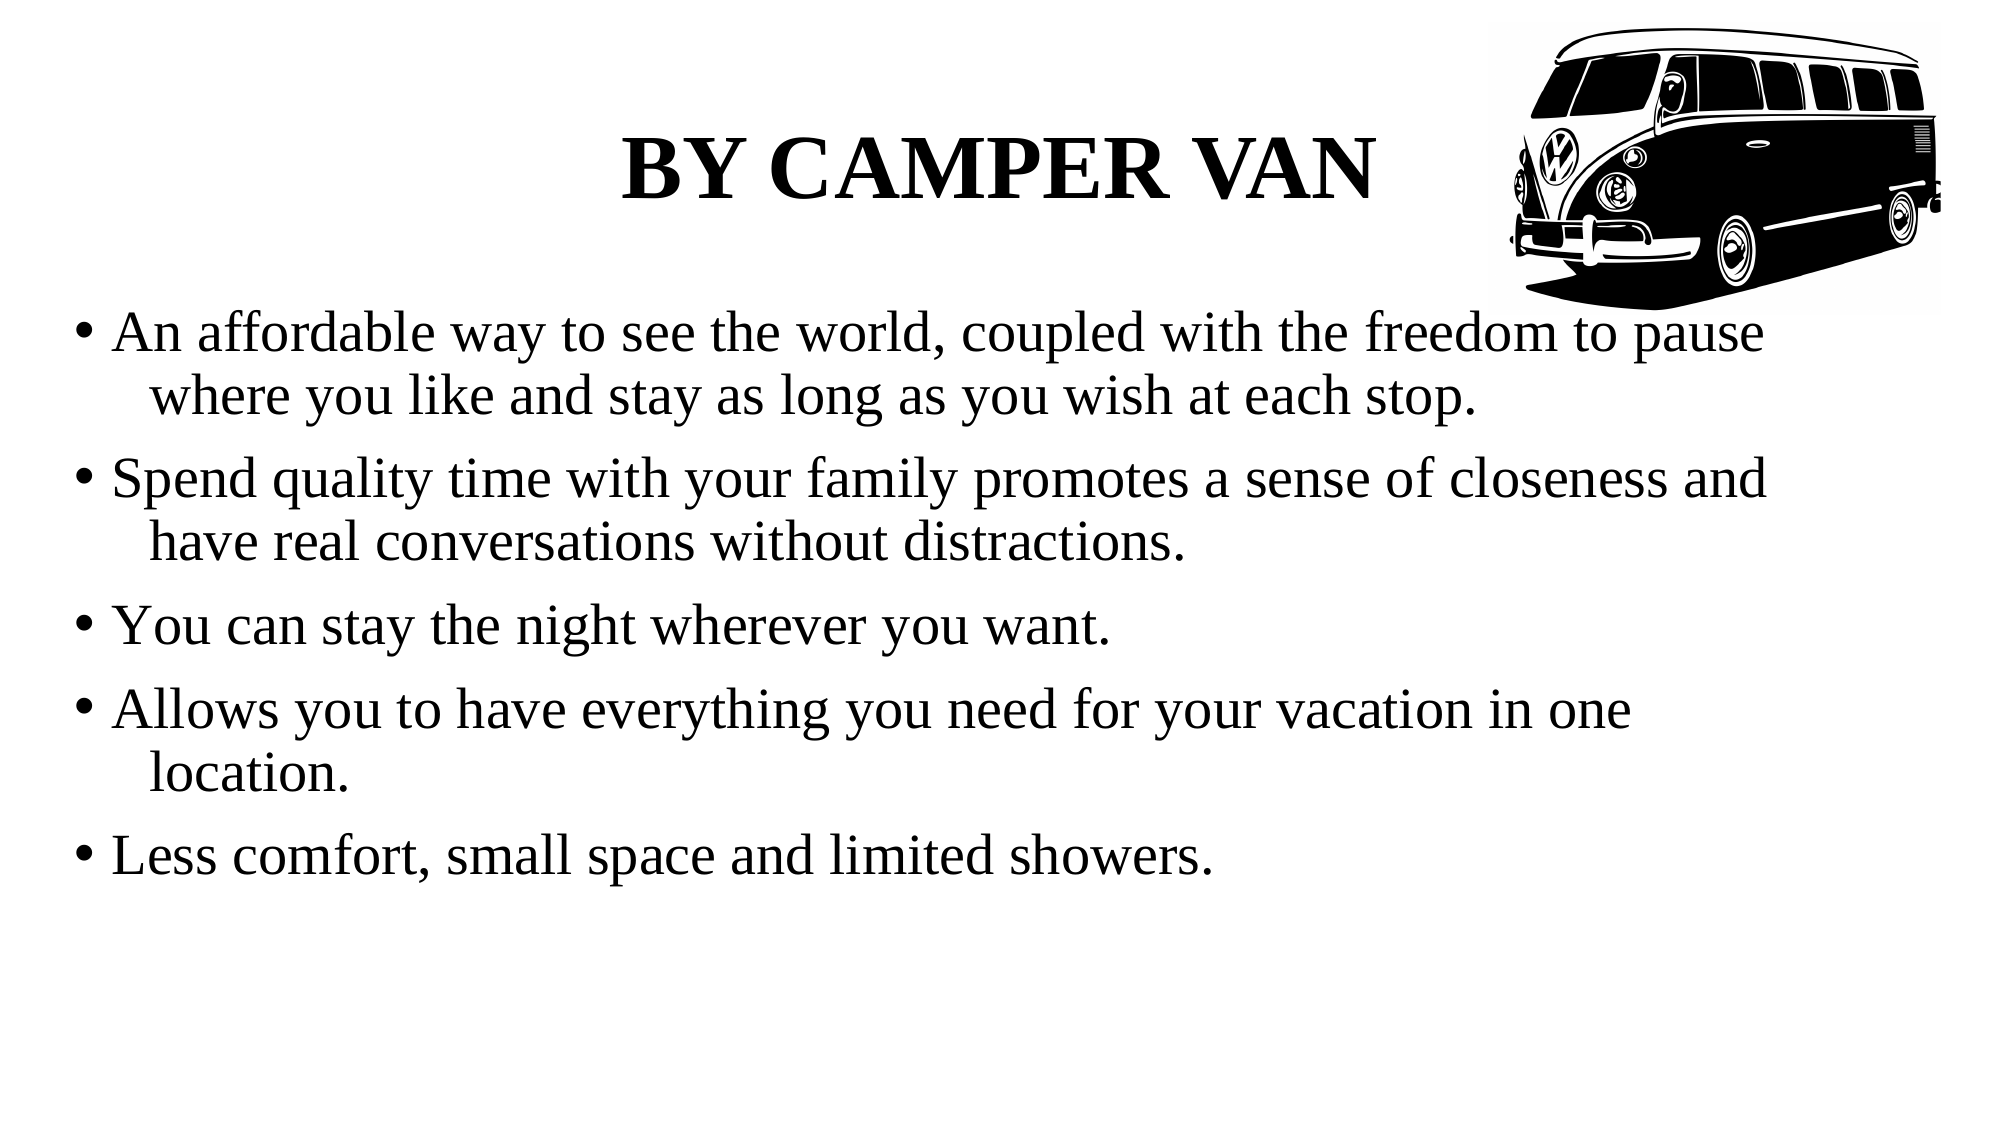

# BY CAMPER VAN
An affordable way to see the world, coupled with the freedom to pause where you like and stay as long as you wish at each stop.
Spend quality time with your family promotes a sense of closeness and have real conversations without distractions.
You can stay the night wherever you want.
Allows you to have everything you need for your vacation in one location.
Less comfort, small space and limited showers.